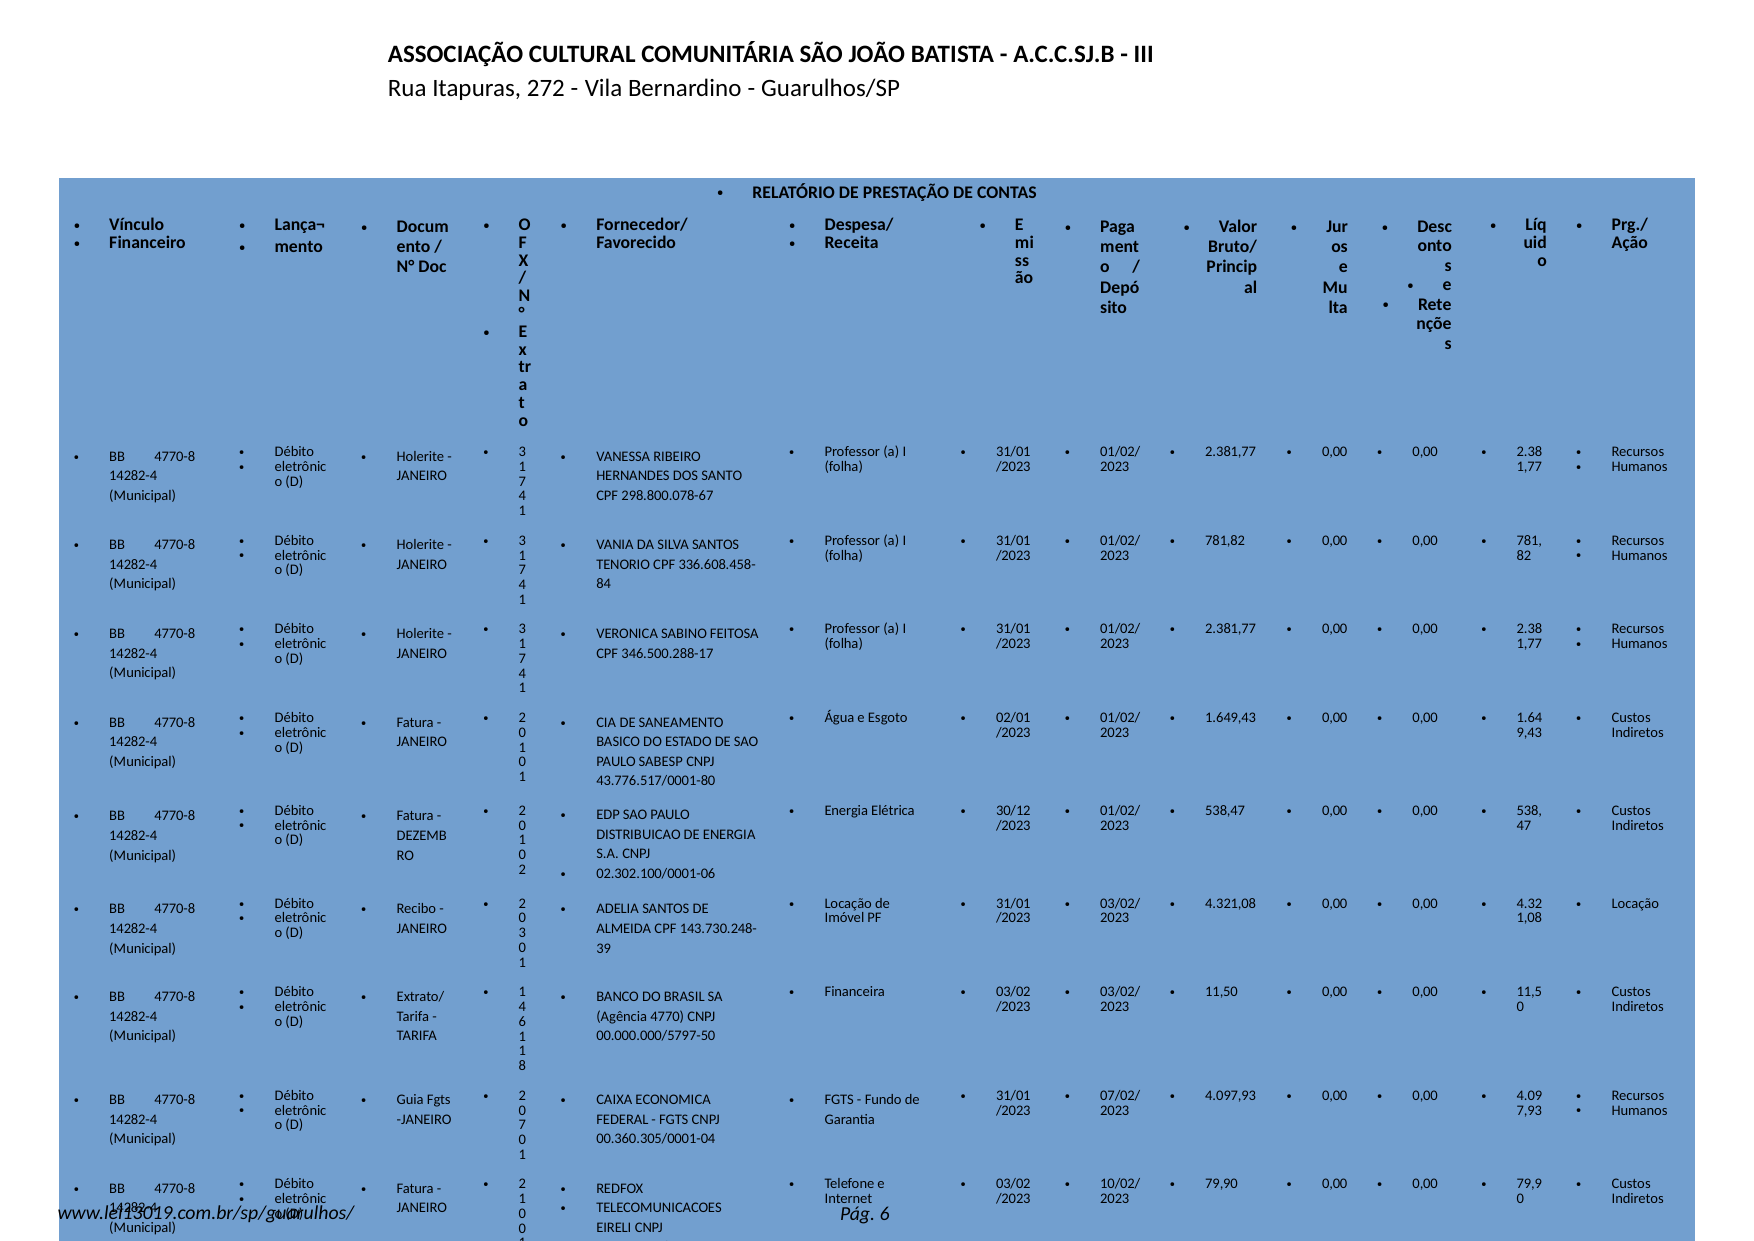

ASSOCIAÇÃO CULTURAL COMUNITÁRIA SÃO JOÃO BATISTA - A.C.C.SJ.B - III
Rua Itapuras, 272 - Vila Bernardino - Guarulhos/SP
| RELATÓRIO DE PRESTAÇÃO DE CONTAS | | | | | | | | | | | | |
| --- | --- | --- | --- | --- | --- | --- | --- | --- | --- | --- | --- | --- |
| Vínculo Financeiro | Lança¬ mento | Documento / N° Doc | OFX/N° Extrato | Fornecedor/ Favorecido | Despesa/ Receita | Emissão | Pagamento / Depósito | Valor Bruto/ Principal | Juros e Multa | Descontos e Retenções | Líquido | Prg./Ação |
| BB 4770-8 14282-4 (Municipal) | Débito eletrônico (D) | Holerite -JANEIRO | 31741 | VANESSA RIBEIRO HERNANDES DOS SANTO CPF 298.800.078-67 | Professor (a) I (folha) | 31/01/2023 | 01/02/2023 | 2.381,77 | 0,00 | 0,00 | 2.381,77 | Recursos Humanos |
| BB 4770-8 14282-4 (Municipal) | Débito eletrônico (D) | Holerite -JANEIRO | 31741 | VANIA DA SILVA SANTOS TENORIO CPF 336.608.458-84 | Professor (a) I (folha) | 31/01/2023 | 01/02/2023 | 781,82 | 0,00 | 0,00 | 781,82 | Recursos Humanos |
| BB 4770-8 14282-4 (Municipal) | Débito eletrônico (D) | Holerite -JANEIRO | 31741 | VERONICA SABINO FEITOSA CPF 346.500.288-17 | Professor (a) I (folha) | 31/01/2023 | 01/02/2023 | 2.381,77 | 0,00 | 0,00 | 2.381,77 | Recursos Humanos |
| BB 4770-8 14282-4 (Municipal) | Débito eletrônico (D) | Fatura -JANEIRO | 20101 | CIA DE SANEAMENTO BASICO DO ESTADO DE SAO PAULO SABESP CNPJ 43.776.517/0001-80 | Água e Esgoto | 02/01/2023 | 01/02/2023 | 1.649,43 | 0,00 | 0,00 | 1.649,43 | Custos Indiretos |
| BB 4770-8 14282-4 (Municipal) | Débito eletrônico (D) | Fatura -DEZEMBRO | 20102 | EDP SAO PAULO DISTRIBUICAO DE ENERGIA S.A. CNPJ 02.302.100/0001-06 | Energia Elétrica | 30/12/2023 | 01/02/2023 | 538,47 | 0,00 | 0,00 | 538,47 | Custos Indiretos |
| BB 4770-8 14282-4 (Municipal) | Débito eletrônico (D) | Recibo -JANEIRO | 20301 | ADELIA SANTOS DE ALMEIDA CPF 143.730.248-39 | Locação de Imóvel PF | 31/01/2023 | 03/02/2023 | 4.321,08 | 0,00 | 0,00 | 4.321,08 | Locação |
| BB 4770-8 14282-4 (Municipal) | Débito eletrônico (D) | Extrato/Tarifa - TARIFA | 146118 | BANCO DO BRASIL SA (Agência 4770) CNPJ 00.000.000/5797-50 | Financeira | 03/02/2023 | 03/02/2023 | 11,50 | 0,00 | 0,00 | 11,50 | Custos Indiretos |
| BB 4770-8 14282-4 (Municipal) | Débito eletrônico (D) | Guia Fgts -JANEIRO | 20701 | CAIXA ECONOMICA FEDERAL - FGTS CNPJ 00.360.305/0001-04 | FGTS - Fundo de Garantia | 31/01/2023 | 07/02/2023 | 4.097,93 | 0,00 | 0,00 | 4.097,93 | Recursos Humanos |
| BB 4770-8 14282-4 (Municipal) | Débito eletrônico (D) | Fatura -JANEIRO | 21001 | REDFOX TELECOMUNICACOES EIRELI CNPJ 09.367.411/0001-94 | Telefone e Internet | 03/02/2023 | 10/02/2023 | 79,90 | 0,00 | 0,00 | 79,90 | Custos Indiretos |
| BB 4770-8 14282-4 (Municipal) | Débito eletrônico (D) | Nota fiscal de serviços -342237 | 21002 | WIN-ADMINISTRADORA DE BENEFICIOS LTDA CNPJ 19.112.659/0001-68 | Convênio Odontológico ((consignado) | 02/02/2023 | 10/02/2023 | 243,78 | 0,00 | 0,00 | 243,78 | Recursos Humanos |
| BB 4770-8 14282-4 (Municipal) | Débito eletrônico (D) | Boleto -596233 | 21003 | PROAGIR CLUBE DE BENEFICIOS SOCIAIS CNPJ 34.002.229/0001-87 | Contribuição Bem Estar Social | 30/01/2023 | 10/02/2023 | 256,50 | 0,00 | 0,00 | 256,50 | Recursos Humanos |
| BB 4770-8 14282-4 (Municipal) | Débito eletrônico (D) | Nota fiscal de serviços - 626 | 21004 | BANTINI SERVICOS DE ENGENHARIA LTDA CNPJ 29.458.610/0001-15 | Engenheiro de Segurança no Trabalho PJ | 08/02/2023 | 10/02/2023 | 440,00 | 0,00 | 0,00 | 440,00 | Recursos Humanos |
| BB 4770-8 14282-4 (Municipal) | Débito eletrônico (D) | Guia outras -JANEIRO | 21301 | SINDBENEFICENTE CNPJ 12.403.462/0001-39 | Contribuição Sindical | 08/02/2023 | 13/02/2023 | 810,00 | 0,00 | 0,00 | 810,00 | Recursos Humanos |
www.lei13019.com.br/sp/guarulhos/
Pág. 6